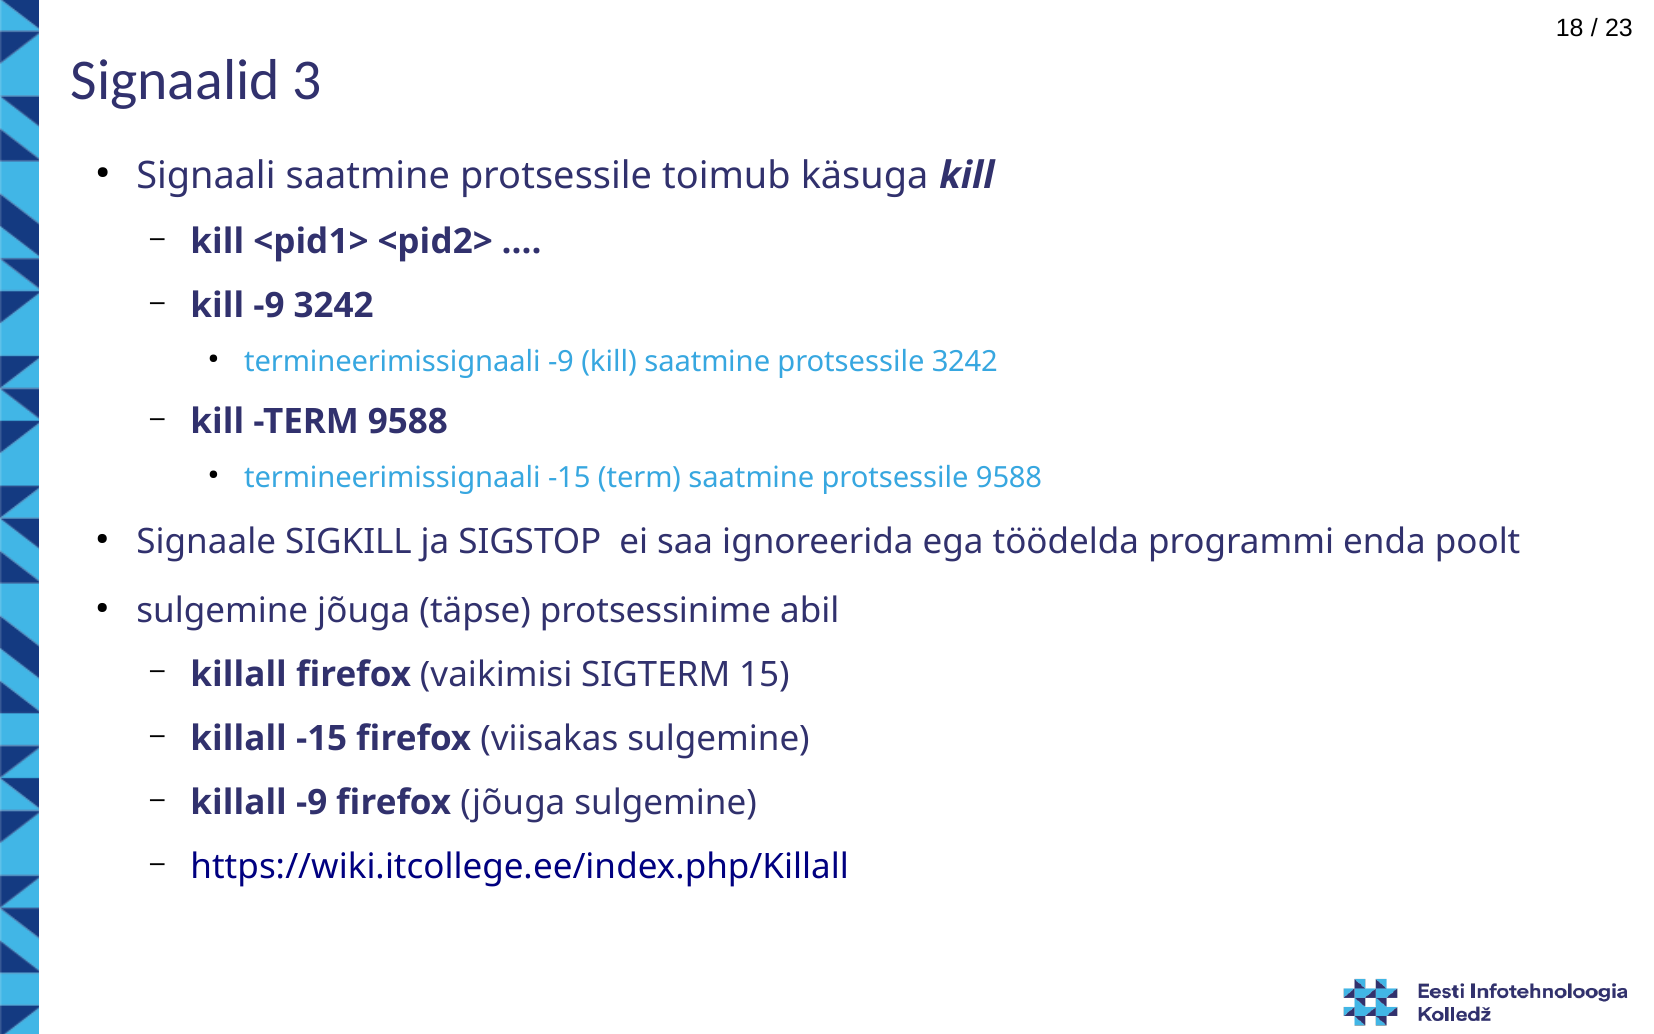

# Signaalid 3
Signaali saatmine protsessile toimub käsuga kill
kill <pid1> <pid2> ….
kill -9 3242
termineerimissignaali -9 (kill) saatmine protsessile 3242
kill -TERM 9588
termineerimissignaali -15 (term) saatmine protsessile 9588
Signaale SIGKILL ja SIGSTOP ei saa ignoreerida ega töödelda programmi enda poolt
sulgemine jõuga (täpse) protsessinime abil
killall firefox (vaikimisi SIGTERM 15)
killall -15 firefox (viisakas sulgemine)
killall -9 firefox (jõuga sulgemine)
https://wiki.itcollege.ee/index.php/Killall